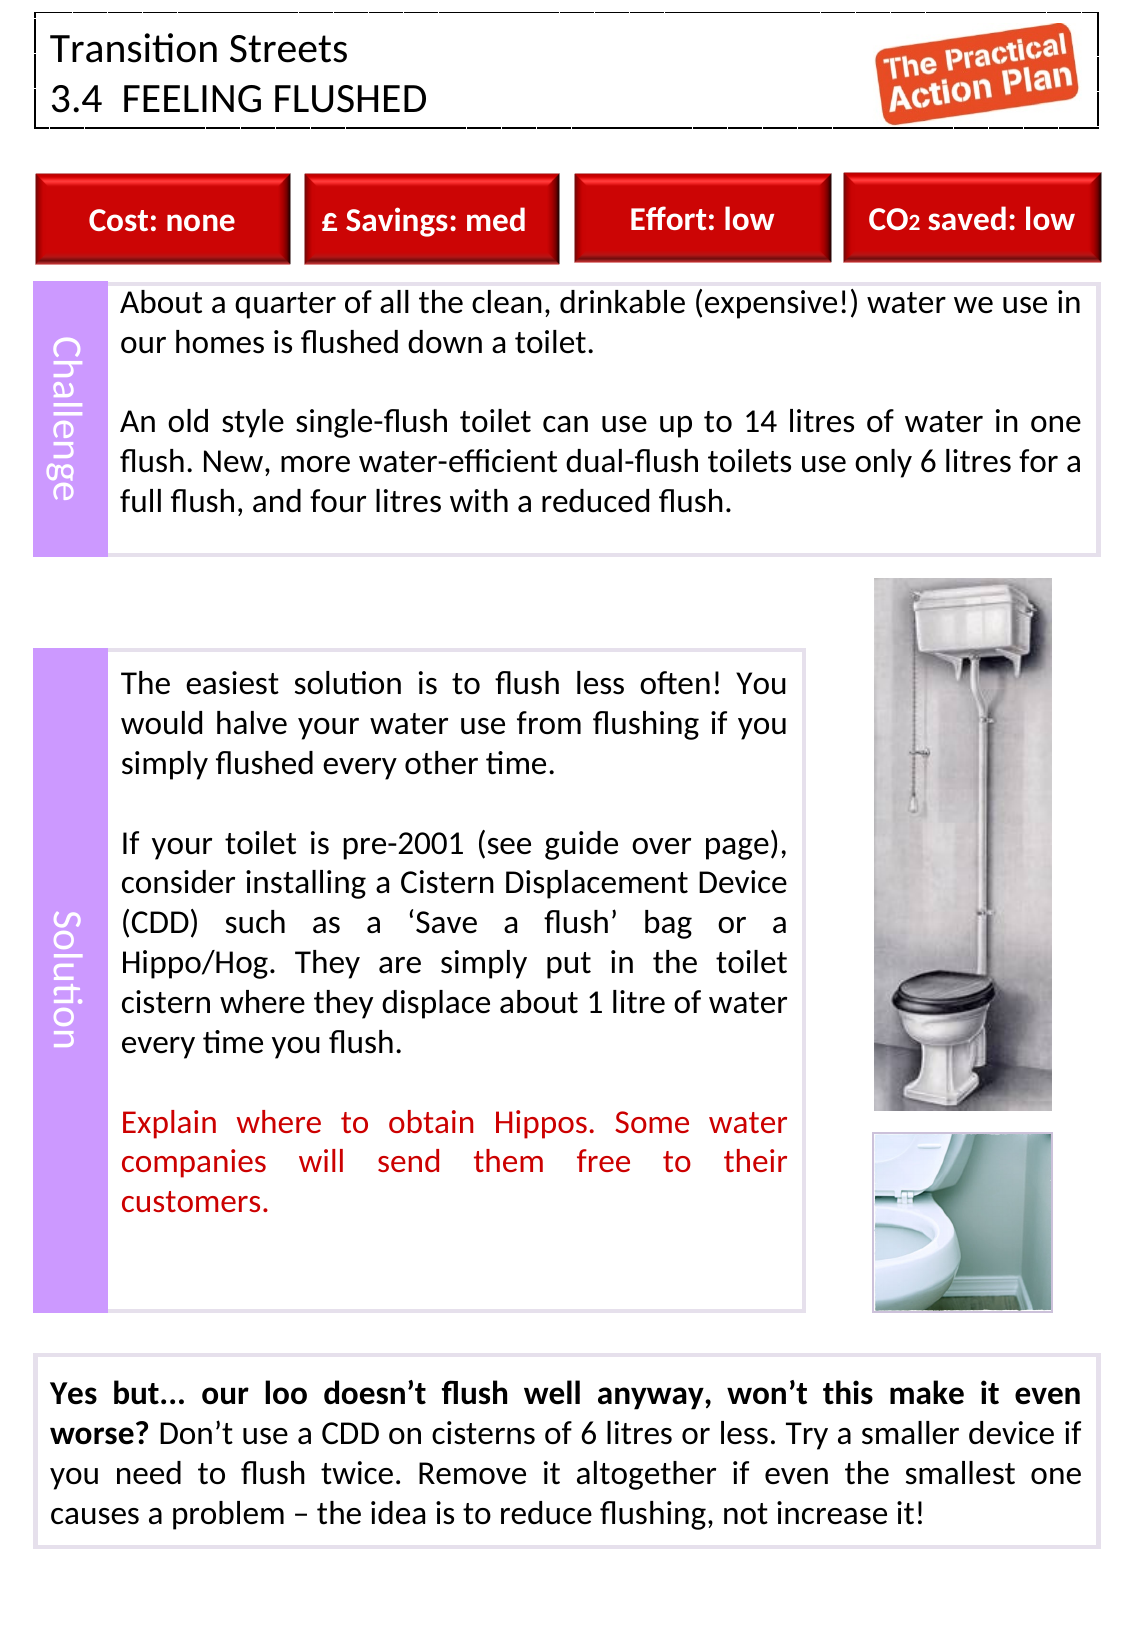

Transition Streets
3.4 FEELING FLUSHED
CO2 saved: low
Cost: none
£ Savings: med
Effort: low
Challenge
About a quarter of all the clean, drinkable (expensive!) water we use in our homes is flushed down a toilet.
An old style single-flush toilet can use up to 14 litres of water in one flush. New, more water-efficient dual-flush toilets use only 6 litres for a full flush, and four litres with a reduced flush.
Solution
The easiest solution is to flush less often! You would halve your water use from flushing if you simply flushed every other time.
If your toilet is pre-2001 (see guide over page), consider installing a Cistern Displacement Device (CDD) such as a ‘Save a flush’ bag or a Hippo/Hog. They are simply put in the toilet cistern where they displace about 1 litre of water every time you flush.
Explain where to obtain Hippos. Some water companies will send them free to their customers.
Yes but... our loo doesn’t flush well anyway, won’t this make it even worse? Don’t use a CDD on cisterns of 6 litres or less. Try a smaller device if you need to flush twice. Remove it altogether if even the smallest one causes a problem – the idea is to reduce flushing, not increase it!